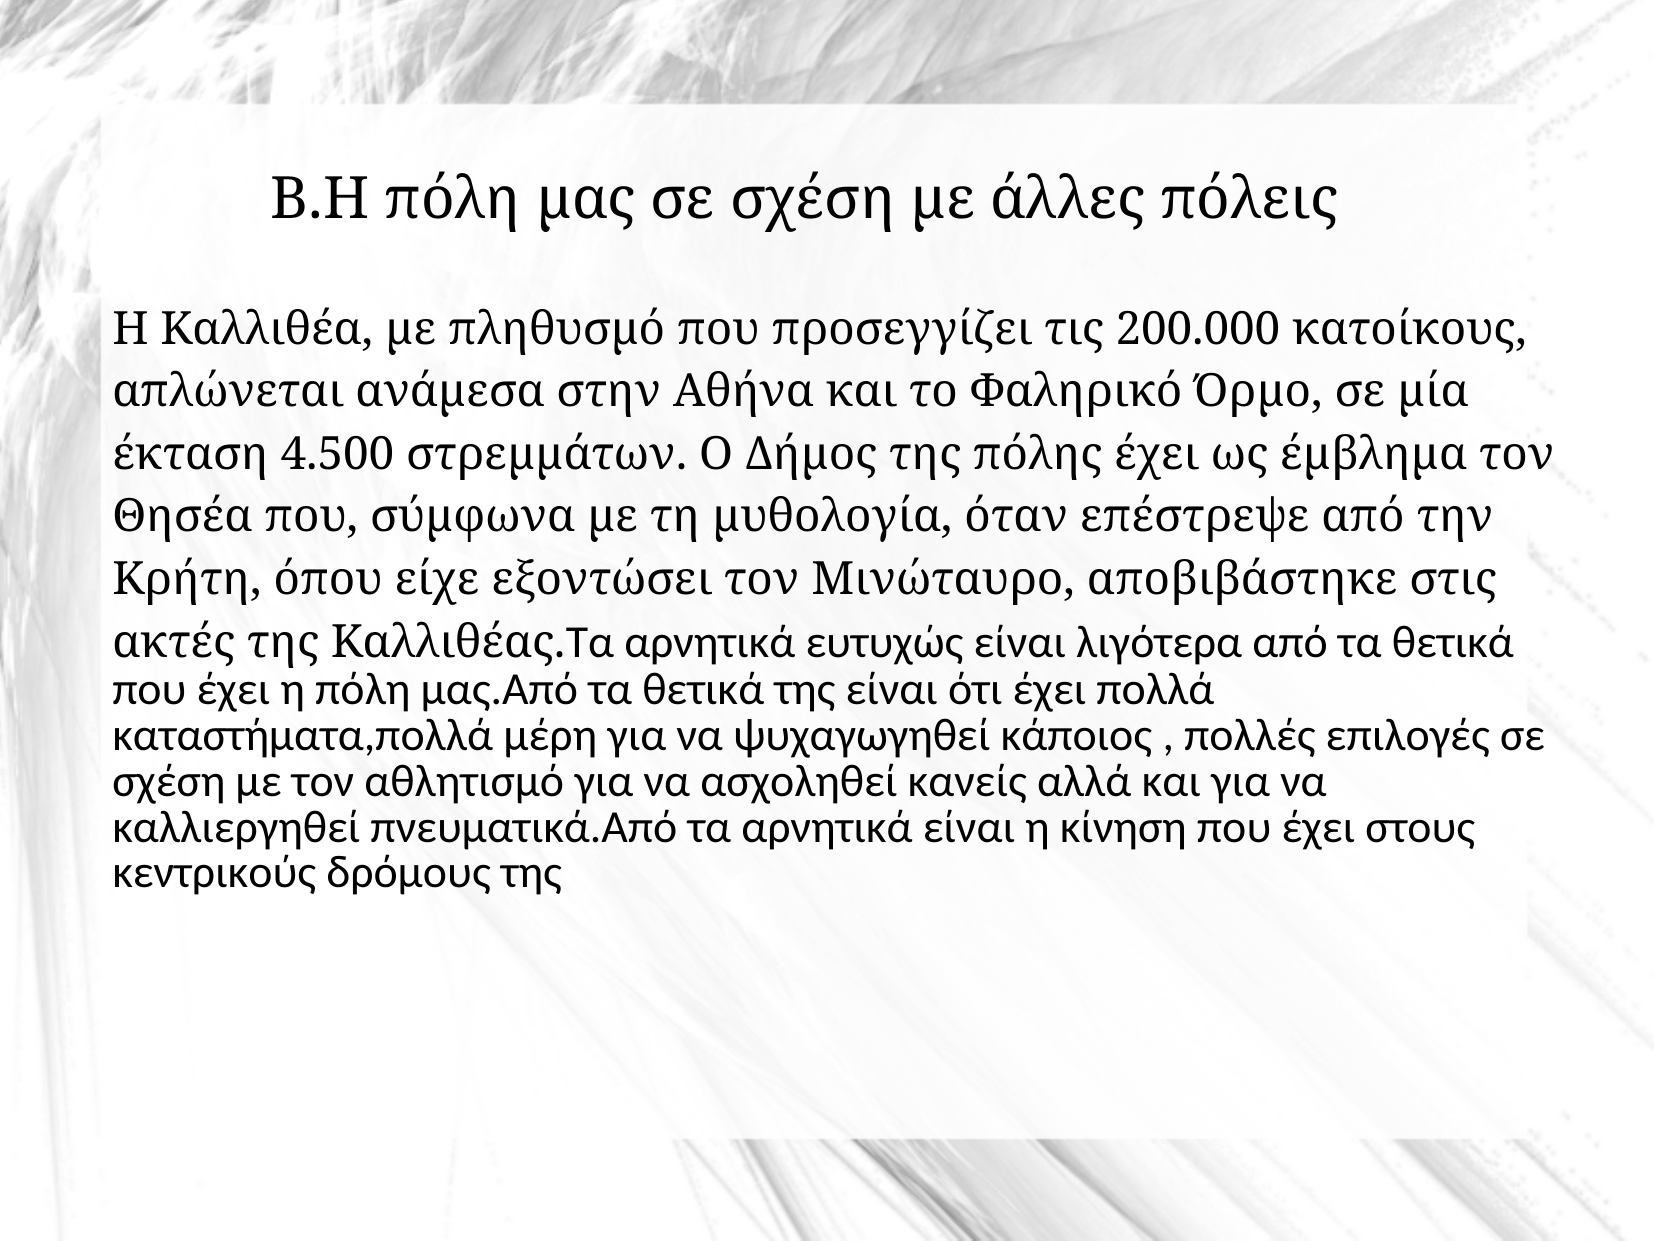

# Β.Η πόλη μας σε σχέση με άλλες πόλεις
Η Καλλιθέα, με πληθυσμό που προσεγγίζει τις 200.000 κατοίκους, απλώνεται ανάμεσα στην Αθήνα και το Φαληρικό Όρμο, σε μία έκταση 4.500 στρεμμάτων. Ο Δήμος της πόλης έχει ως έμβλημα τον Θησέα που, σύμφωνα με τη μυθολογία, όταν επέστρεψε από την Κρήτη, όπου είχε εξοντώσει τον Μινώταυρο, αποβιβάστηκε στις ακτές της Καλλιθέας.Τα αρνητικά ευτυχώς είναι λιγότερα από τα θετικά που έχει η πόλη μας.Από τα θετικά της είναι ότι έχει πολλά καταστήματα,πολλά μέρη για να ψυχαγωγηθεί κάποιος , πολλές επιλογές σε σχέση με τον αθλητισμό για να ασχοληθεί κανείς αλλά και για να καλλιεργηθεί πνευματικά.Από τα αρνητικά είναι η κίνηση που έχει στους κεντρικούς δρόμους της